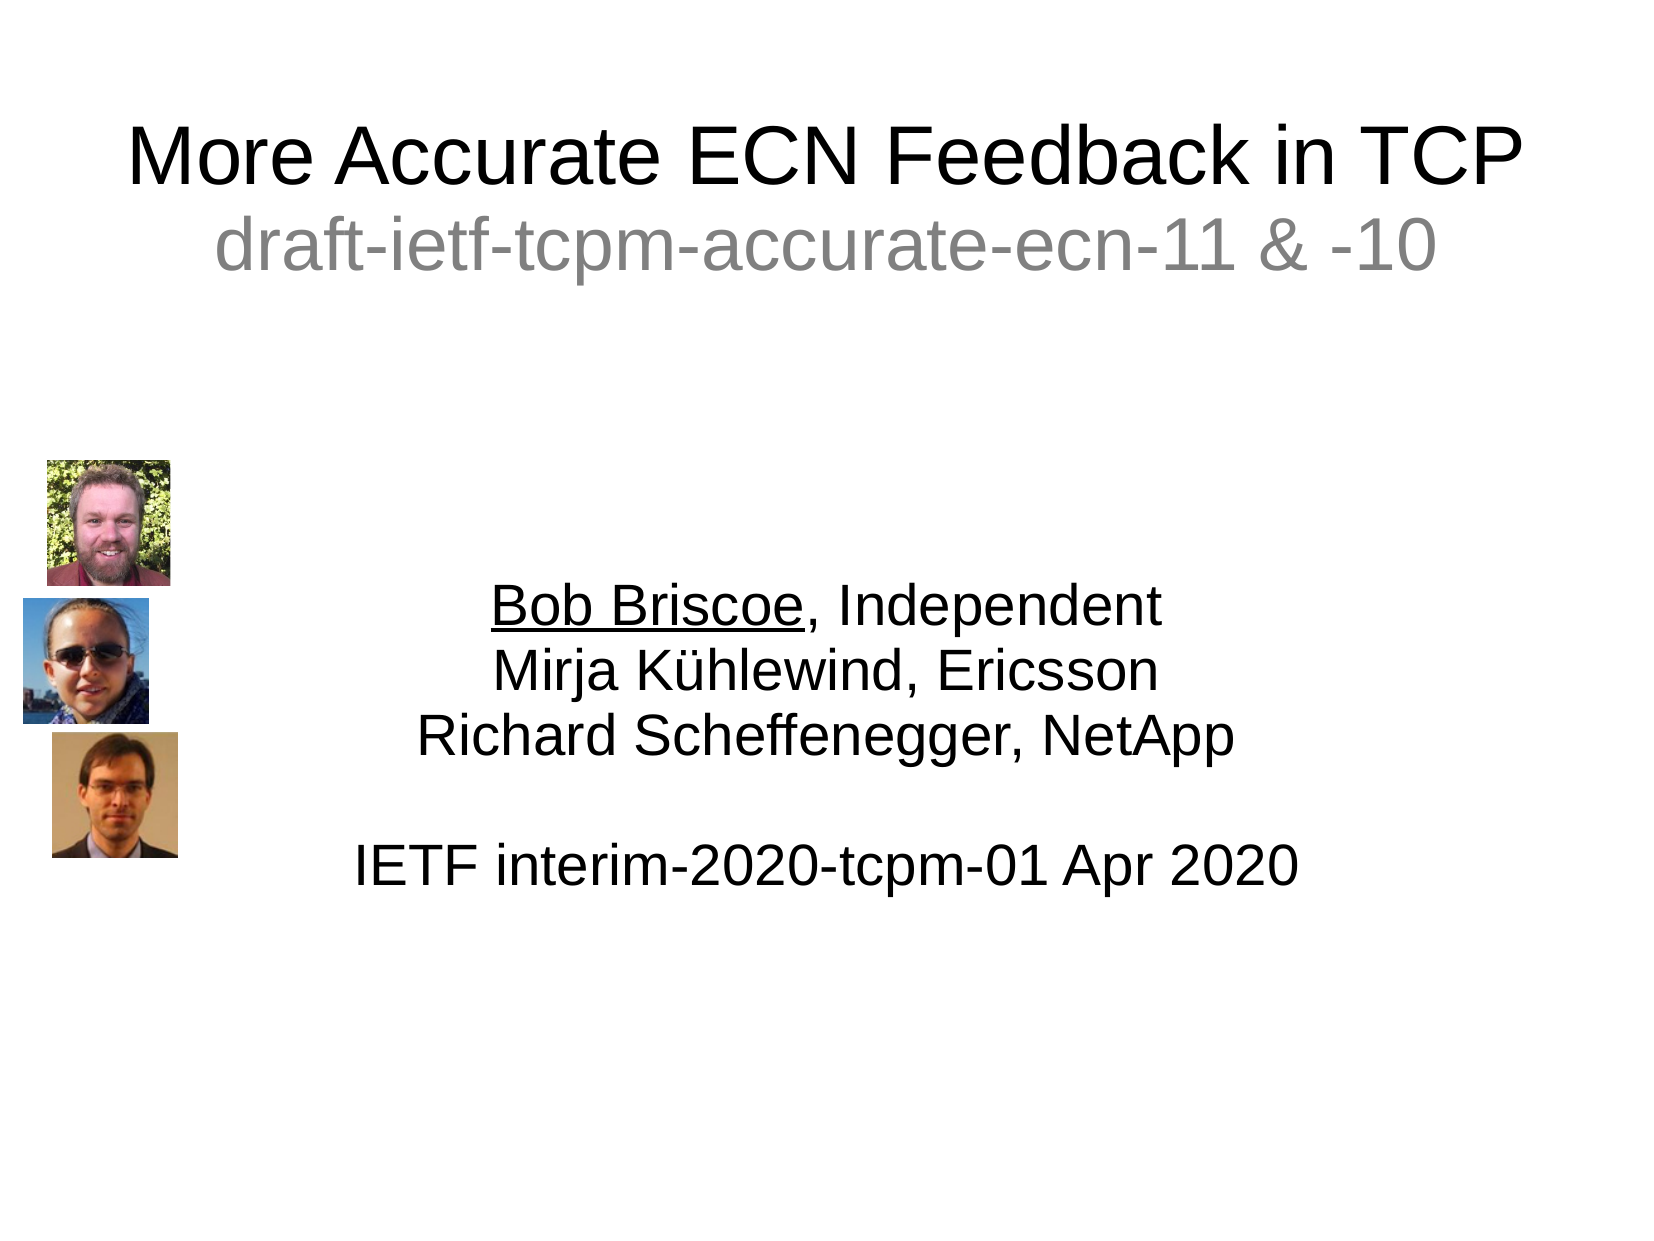

# More Accurate ECN Feedback in TCP draft-ietf-tcpm-accurate-ecn-11 & -10
Bob Briscoe, Independent
Mirja Kühlewind, Ericsson
Richard Scheffenegger, NetApp
IETF interim-2020-tcpm-01 Apr 2020